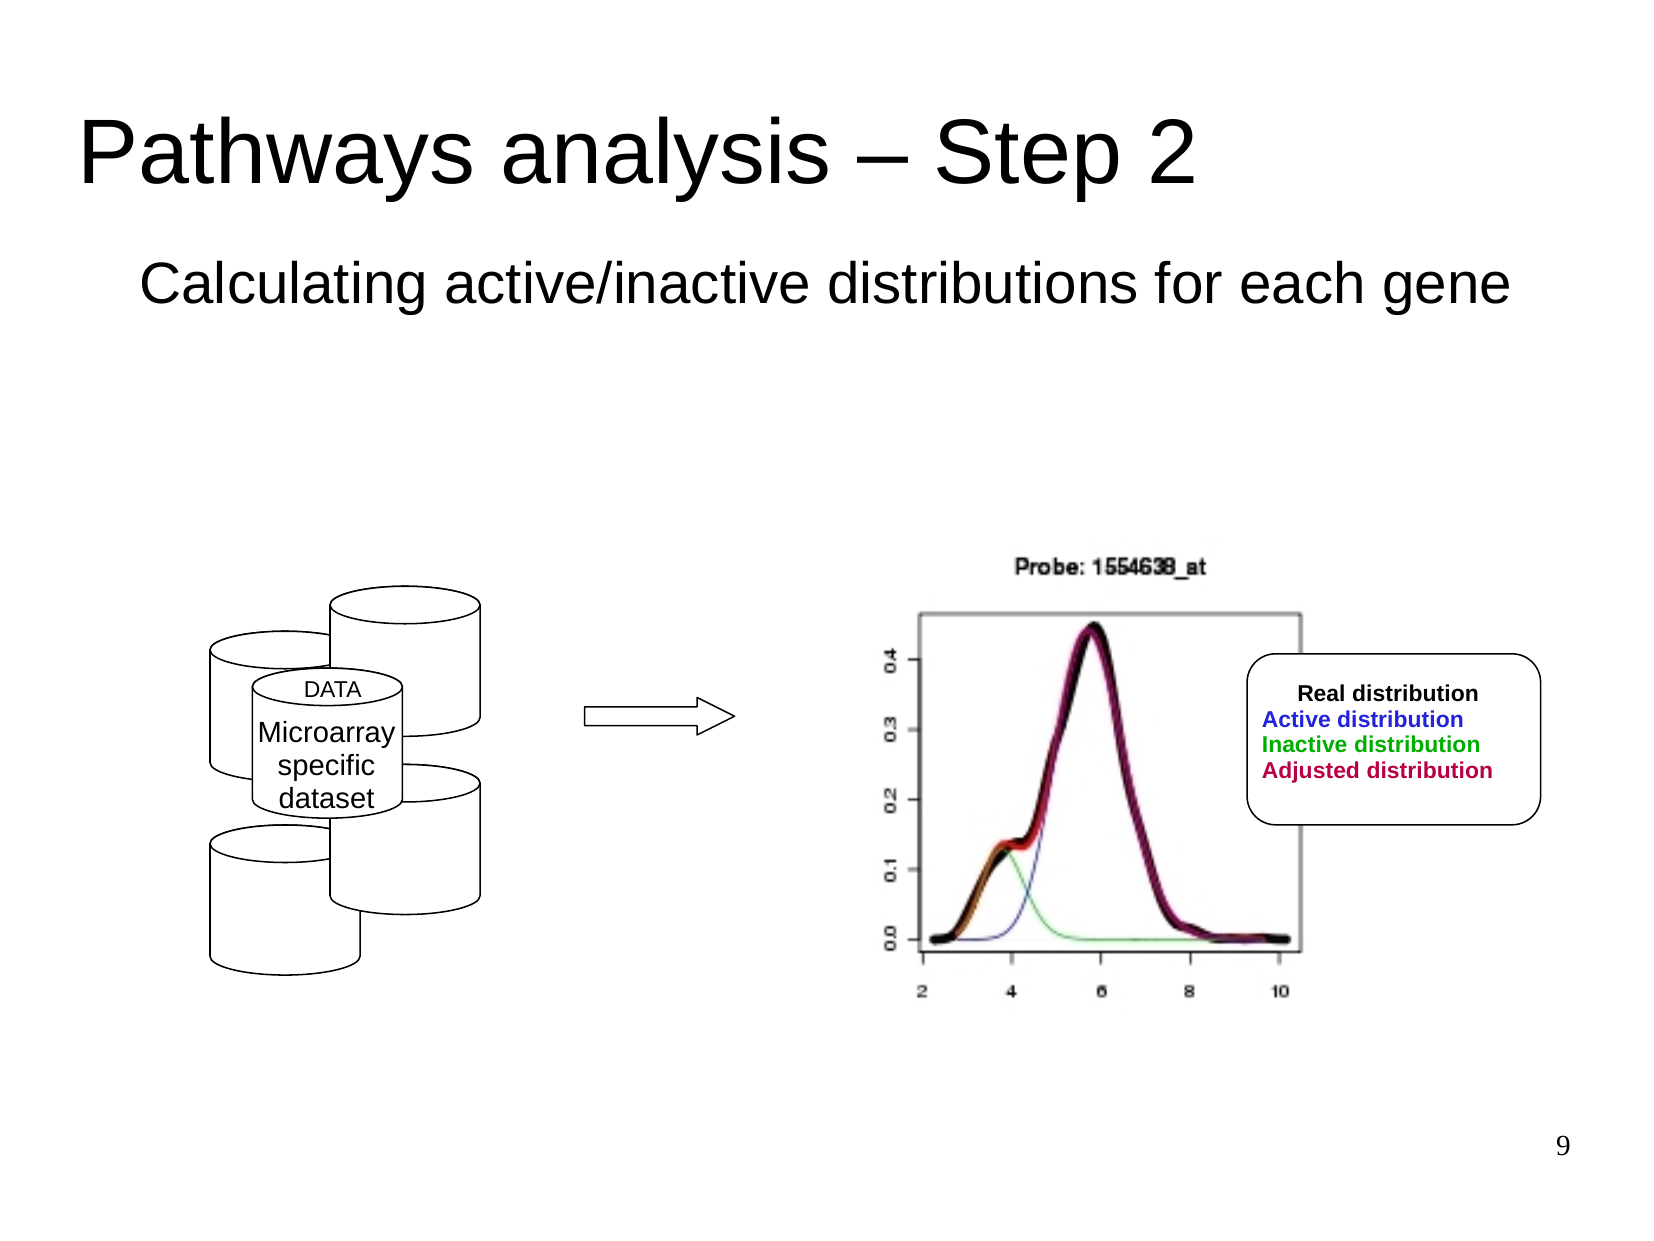

Pathways analysis – Step 2
Calculating active/inactive distributions for each gene
DATA
Real distribution
Active distribution
Inactive distribution
Adjusted distribution
Microarray specific dataset
9